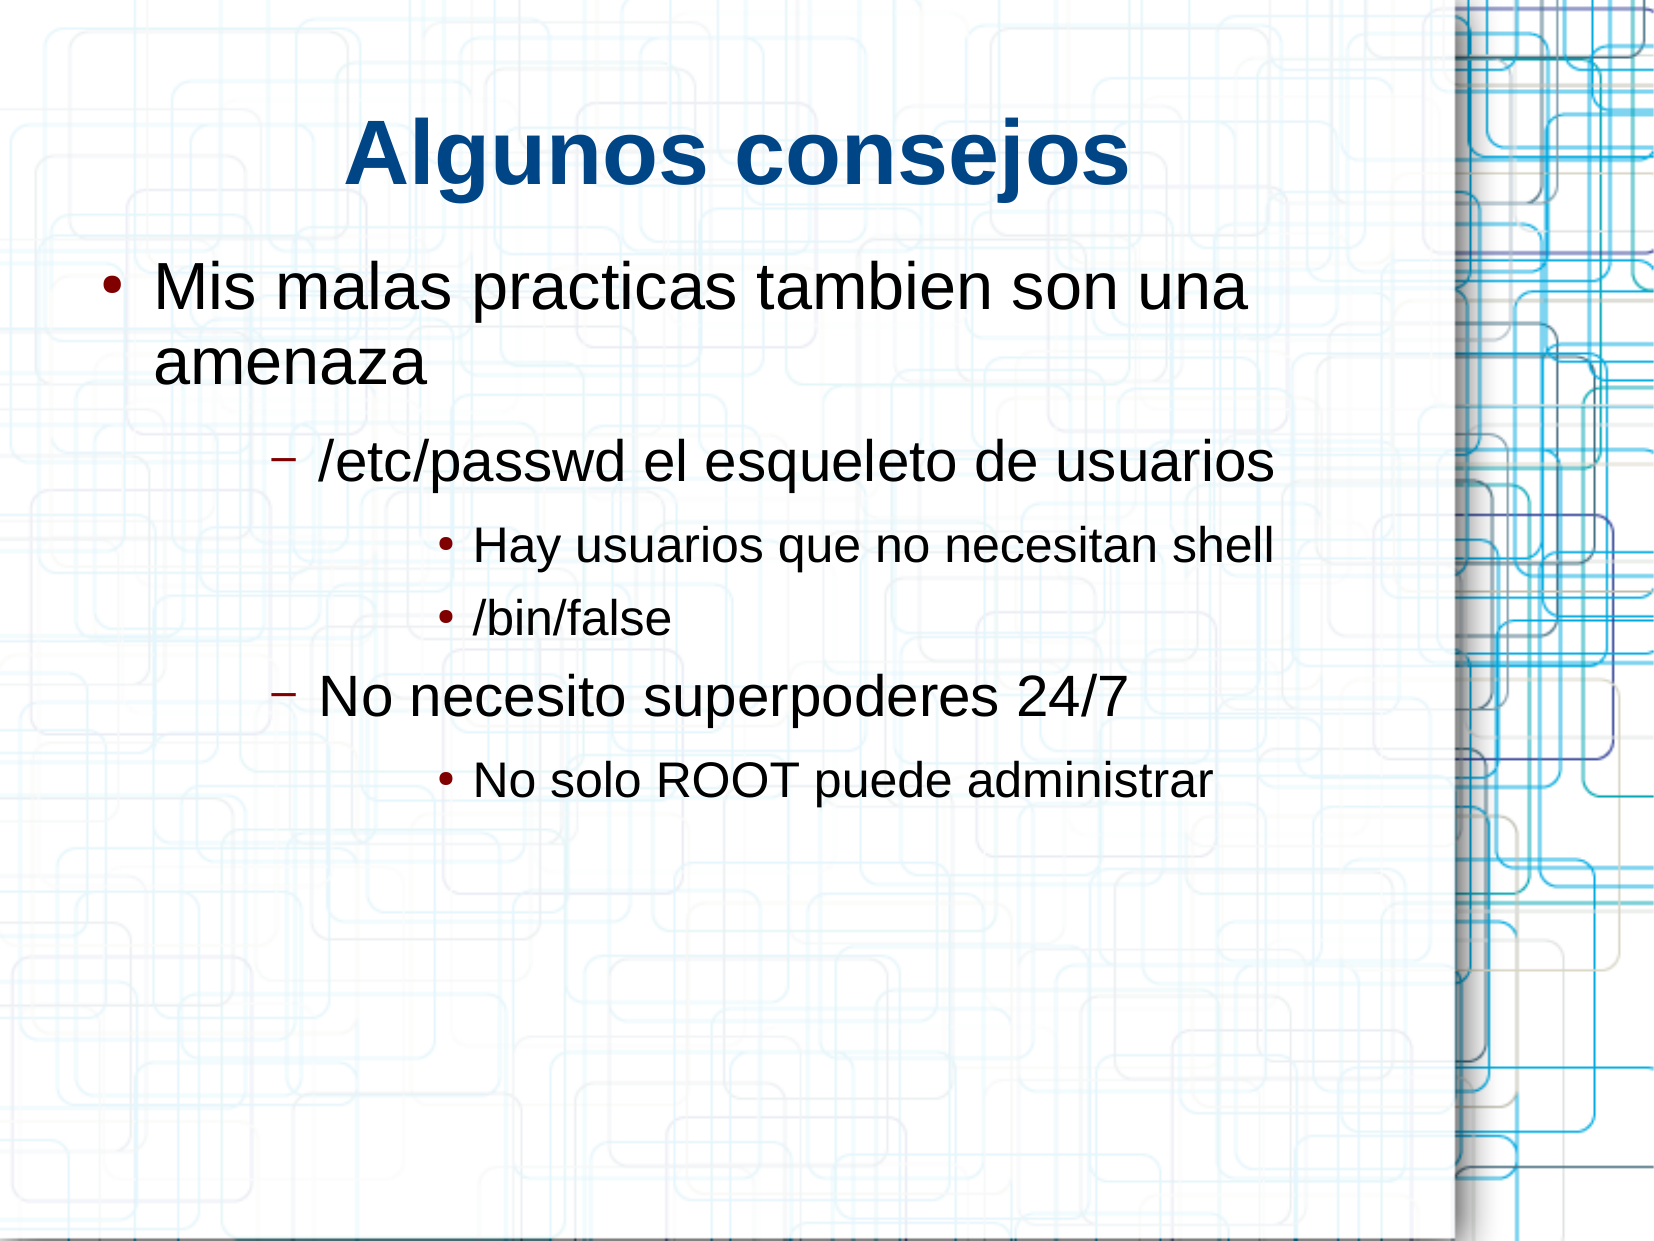

# Algunos consejos
Mis malas practicas tambien son una amenaza
/etc/passwd el esqueleto de usuarios
Hay usuarios que no necesitan shell
/bin/false
No necesito superpoderes 24/7
No solo ROOT puede administrar